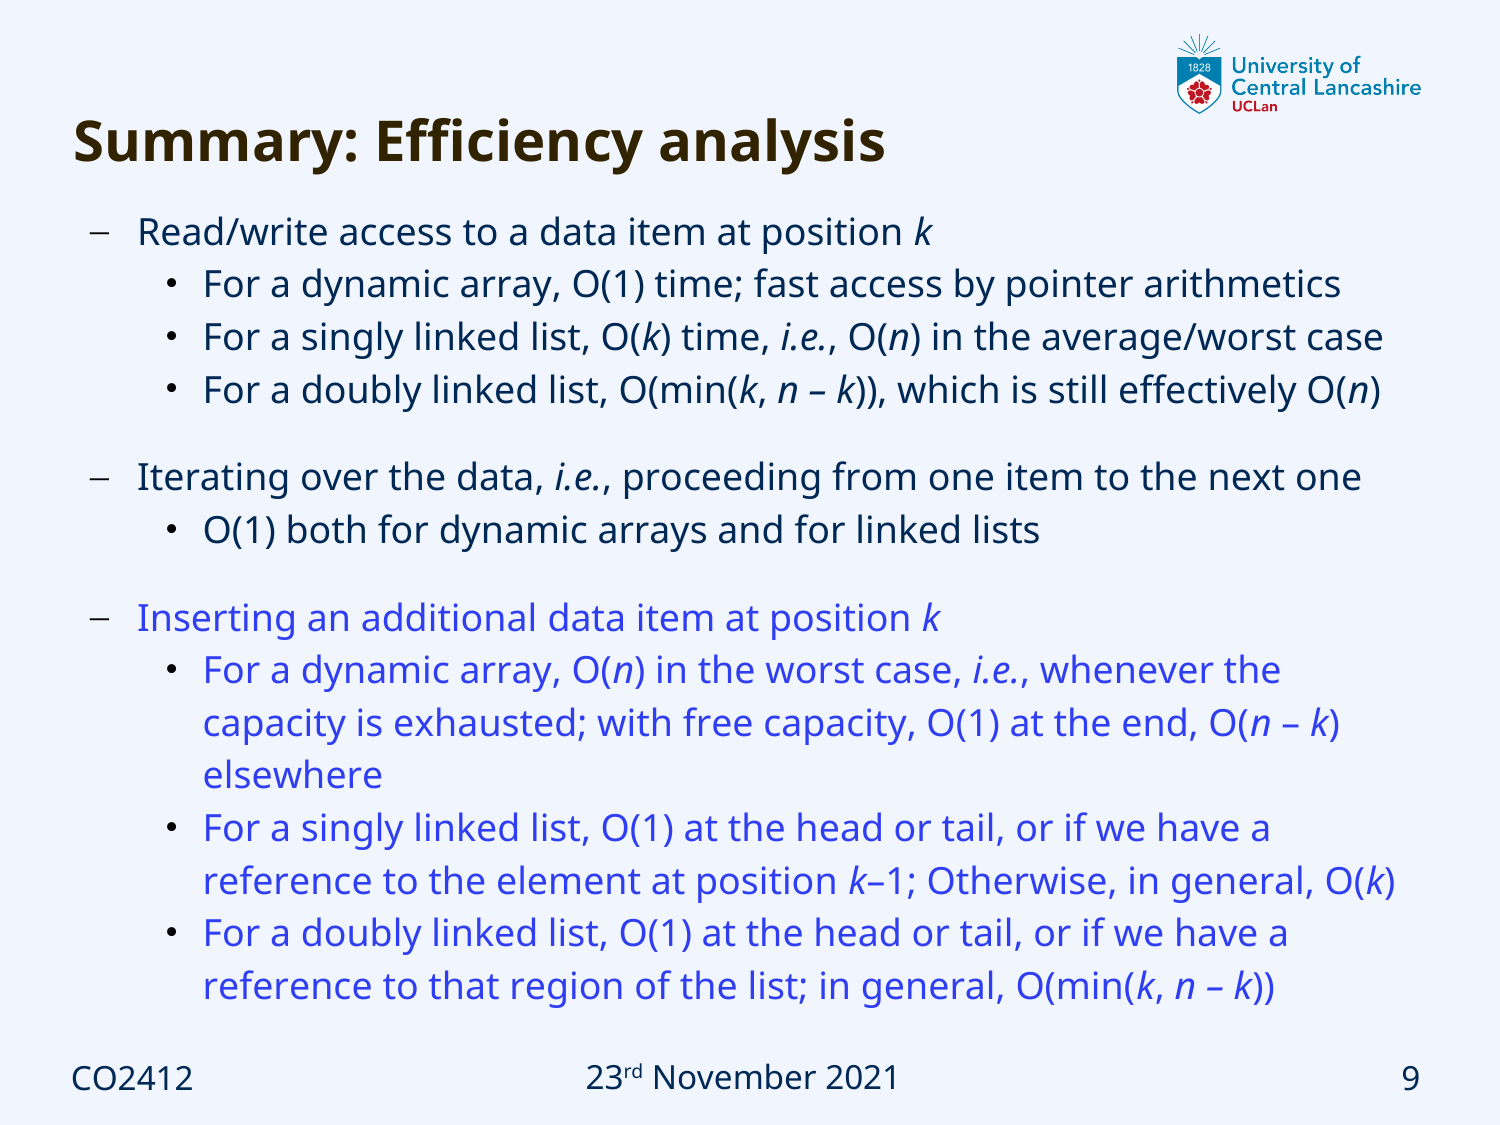

# Summary: Efficiency analysis
Read/write access to a data item at position k
For a dynamic array, O(1) time; fast access by pointer arithmetics
For a singly linked list, O(k) time, i.e., O(n) in the average/worst case
For a doubly linked list, O(min(k, n – k)), which is still effectively O(n)
Iterating over the data, i.e., proceeding from one item to the next one
O(1) both for dynamic arrays and for linked lists
Inserting an additional data item at position k
For a dynamic array, O(n) in the worst case, i.e., whenever the capacity is exhausted; with free capacity, O(1) at the end, O(n – k) elsewhere
For a singly linked list, O(1) at the head or tail, or if we have a reference to the element at position k–1; Otherwise, in general, O(k)
For a doubly linked list, O(1) at the head or tail, or if we have a reference to that region of the list; in general, O(min(k, n – k))